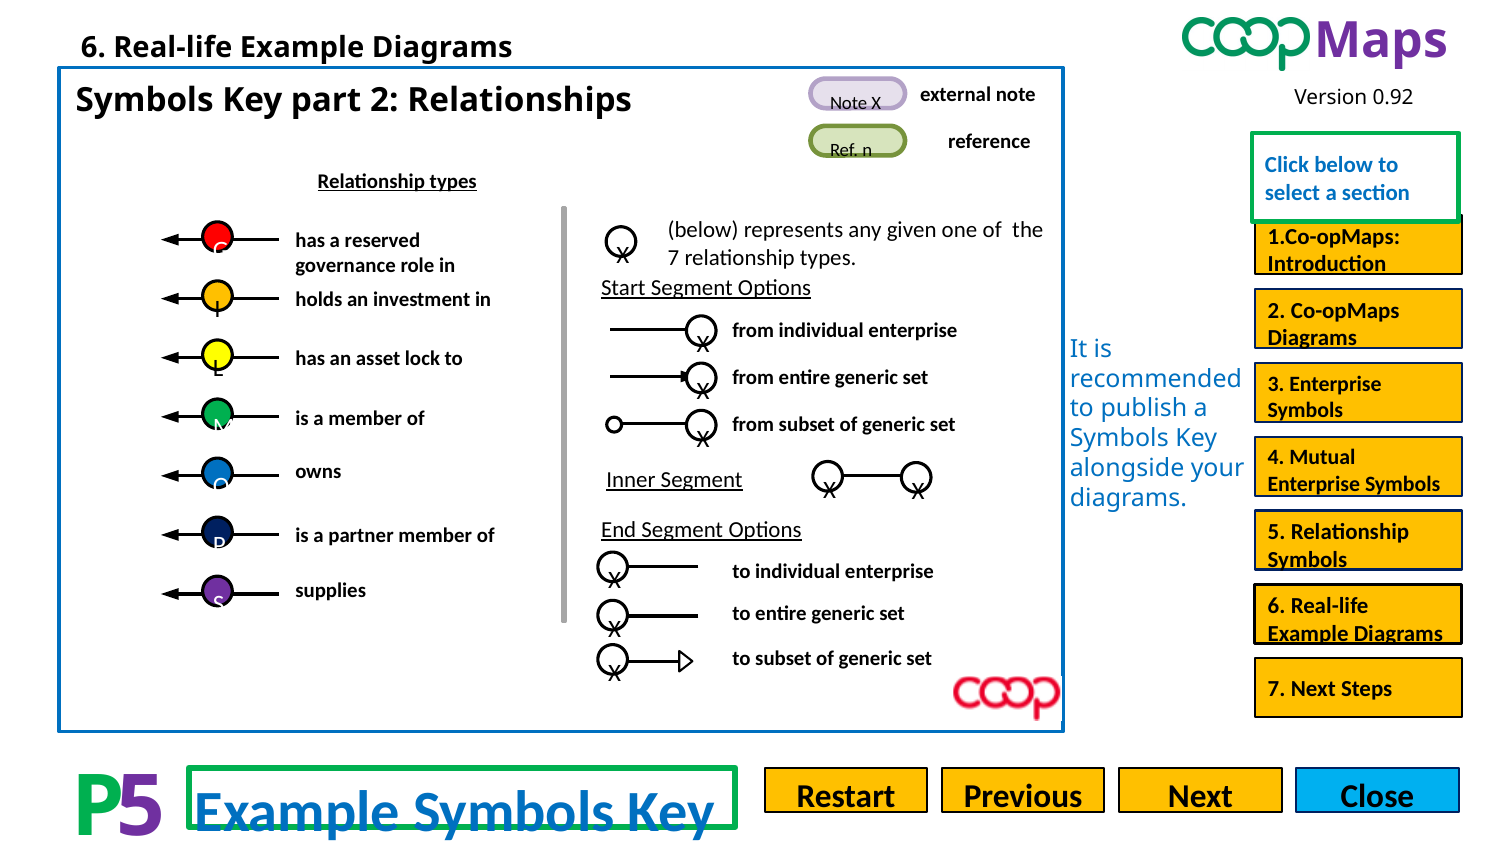

Maps
6. Real-life Example Diagrams
Symbols Key part 2: Relationships
external note
Version 0.92
Note X
reference
Ref. n
Click below to select a section
Relationship types
(below) represents any given one of the
7 relationship types.
1.Co-opMaps: Introduction
has a reserved governance role in
G
X
Start Segment Options
holds an investment in
I
2. Co-opMaps Diagrams
It is recommended to publish a Symbols Key alongside your diagrams.
from individual enterprise
X
has an asset lock to
L
from entire generic set
3. Enterprise Symbols
X
is a member of
M
from subset of generic set
X
4. Mutual Enterprise Symbols
owns
Inner Segment
O
X
X
End Segment Options
5. Relationship Symbols
is a partner member of
P
to individual enterprise
X
supplies
S
6. Real-life Example Diagrams
to entire generic set
X
to subset of generic set
X
7. Next Steps
P
5
Example Symbols Key
Restart
Previous
Next
Close